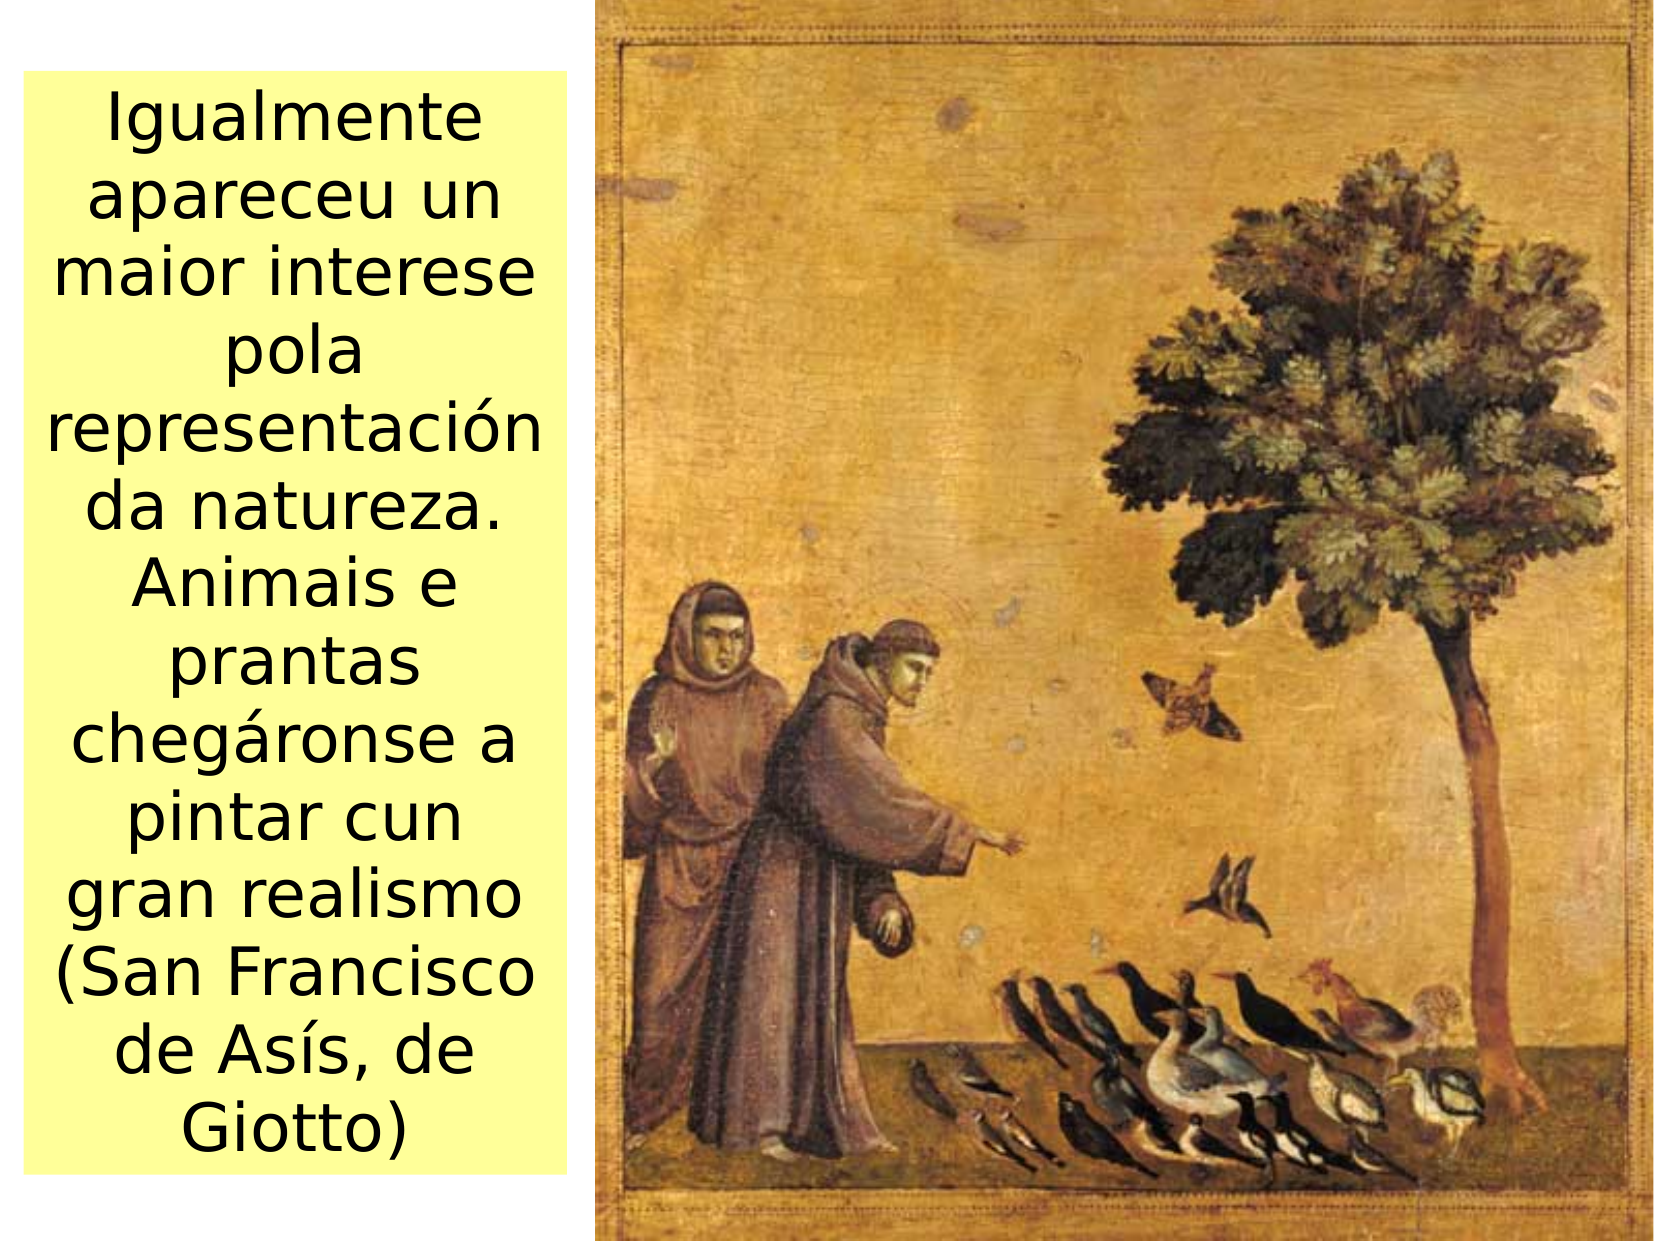

Igualmente apareceu un maior interese pola representación da natureza. Animais e prantas chegáronse a pintar cun gran realismo (San Francisco de Asís, de Giotto)